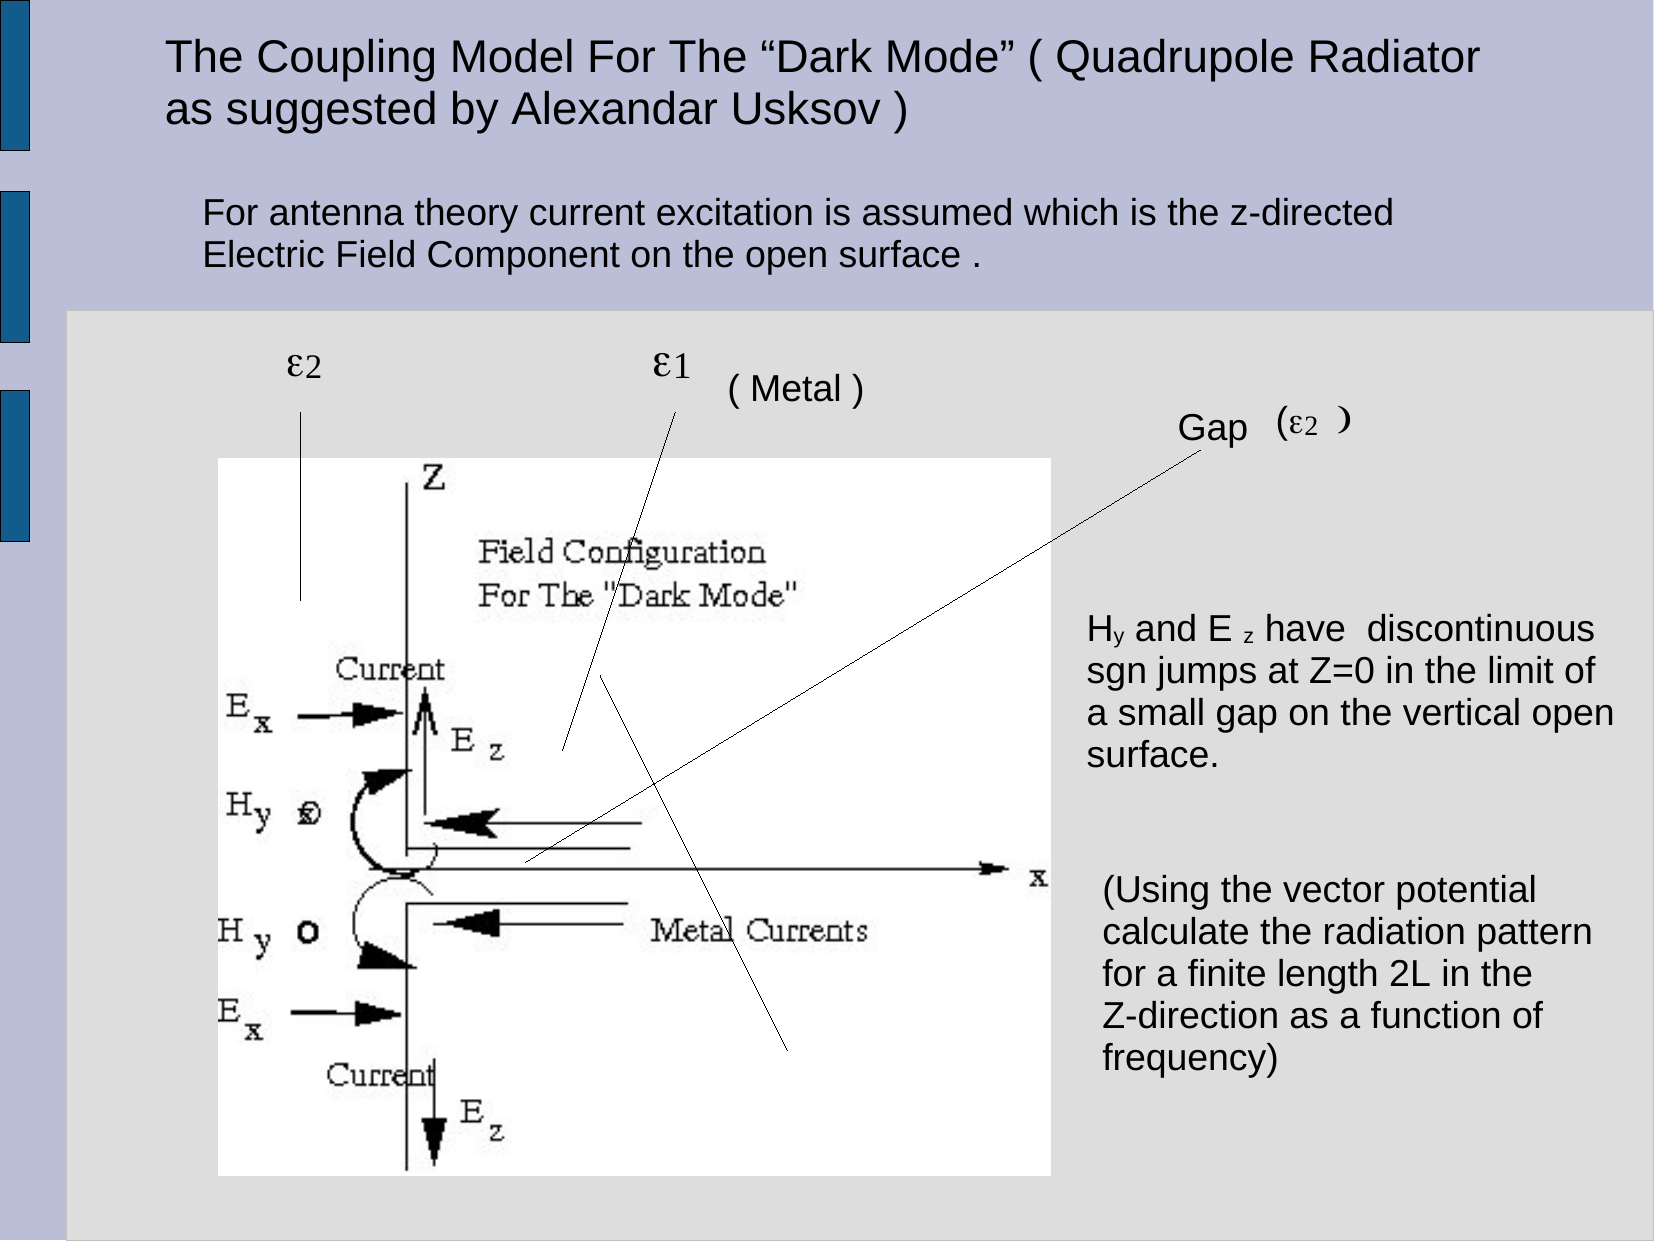

The Coupling Model For The “Dark Mode” ( Quadrupole Radiator
as suggested by Alexandar Usksov )
For antenna theory current excitation is assumed which is the z-directed
Electric Field Component on the open surface .
e1
e2
( Metal )
(e2 )
Gap
Hy and E z have discontinuous
sgn jumps at Z=0 in the limit of
a small gap on the vertical open
surface.
(Using the vector potential
calculate the radiation pattern
for a finite length 2L in the
Z-direction as a function of
frequency)